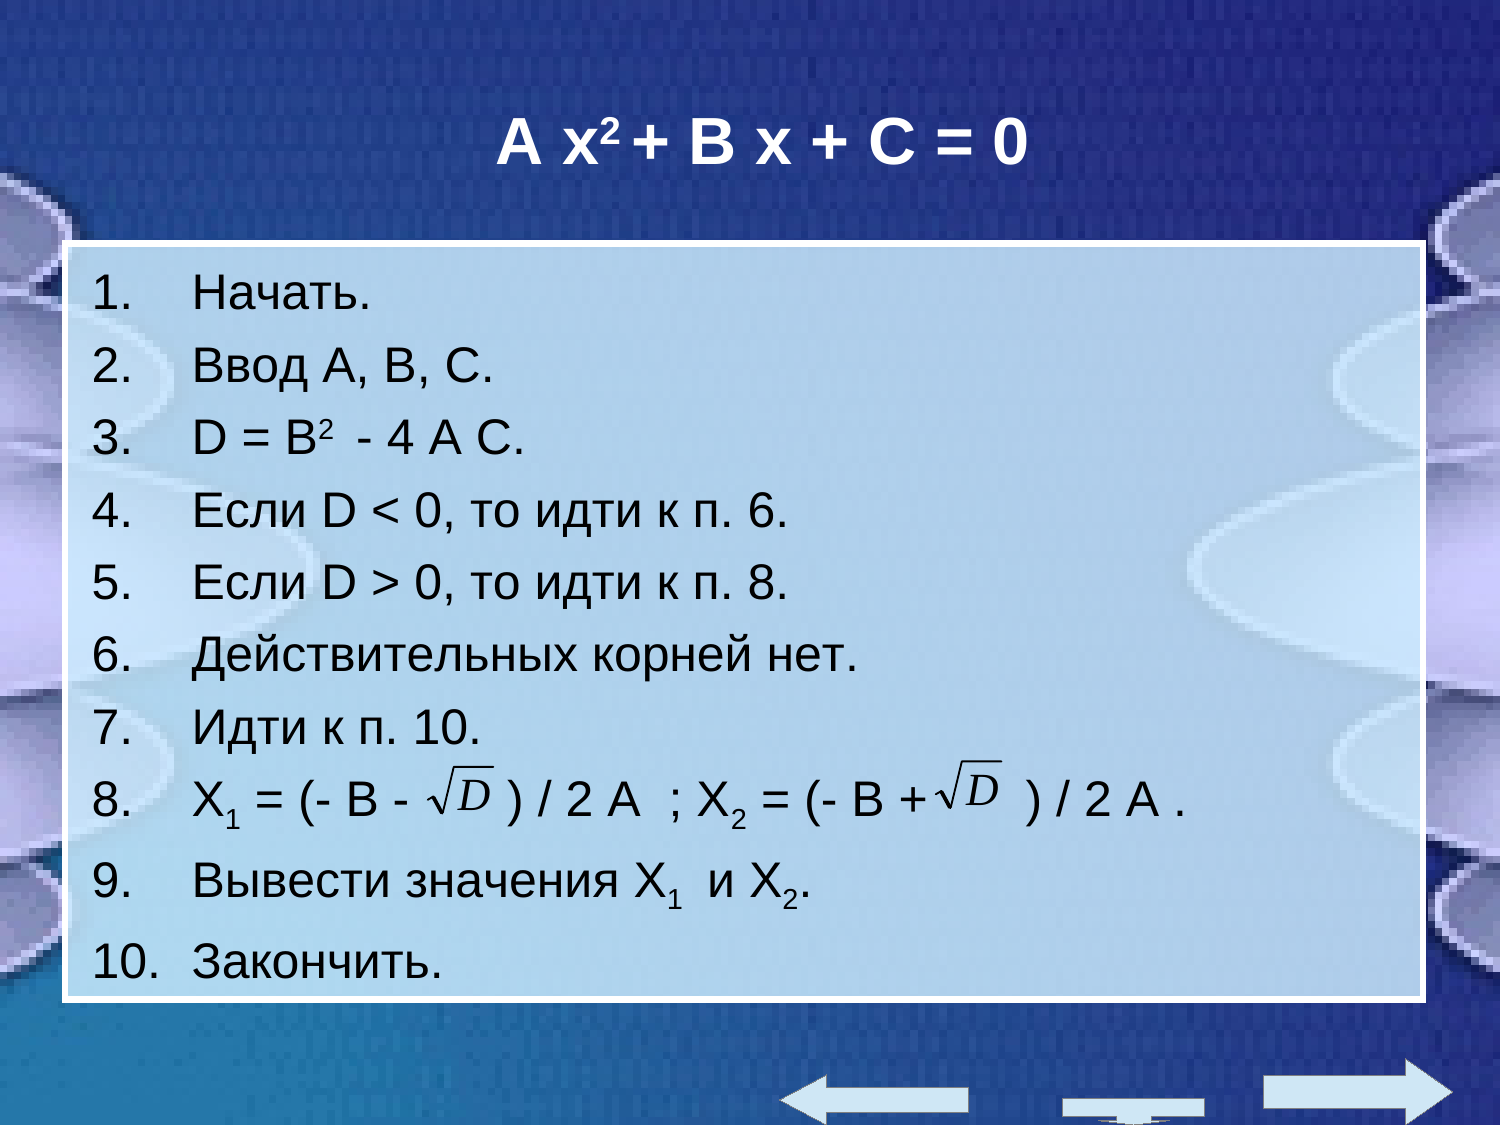

# A x2 + B x + C = 0
Начать.
Ввод A, B, C.
D = B2 - 4 A C.
Если D < 0, то идти к п. 6.
Если D > 0, то идти к п. 8.
Действительных корней нет.
Идти к п. 10.
X1 = (- B - ) / 2 A ; X2 = (- B + ) / 2 A .
Вывести значения X1 и X2.
Закончить.